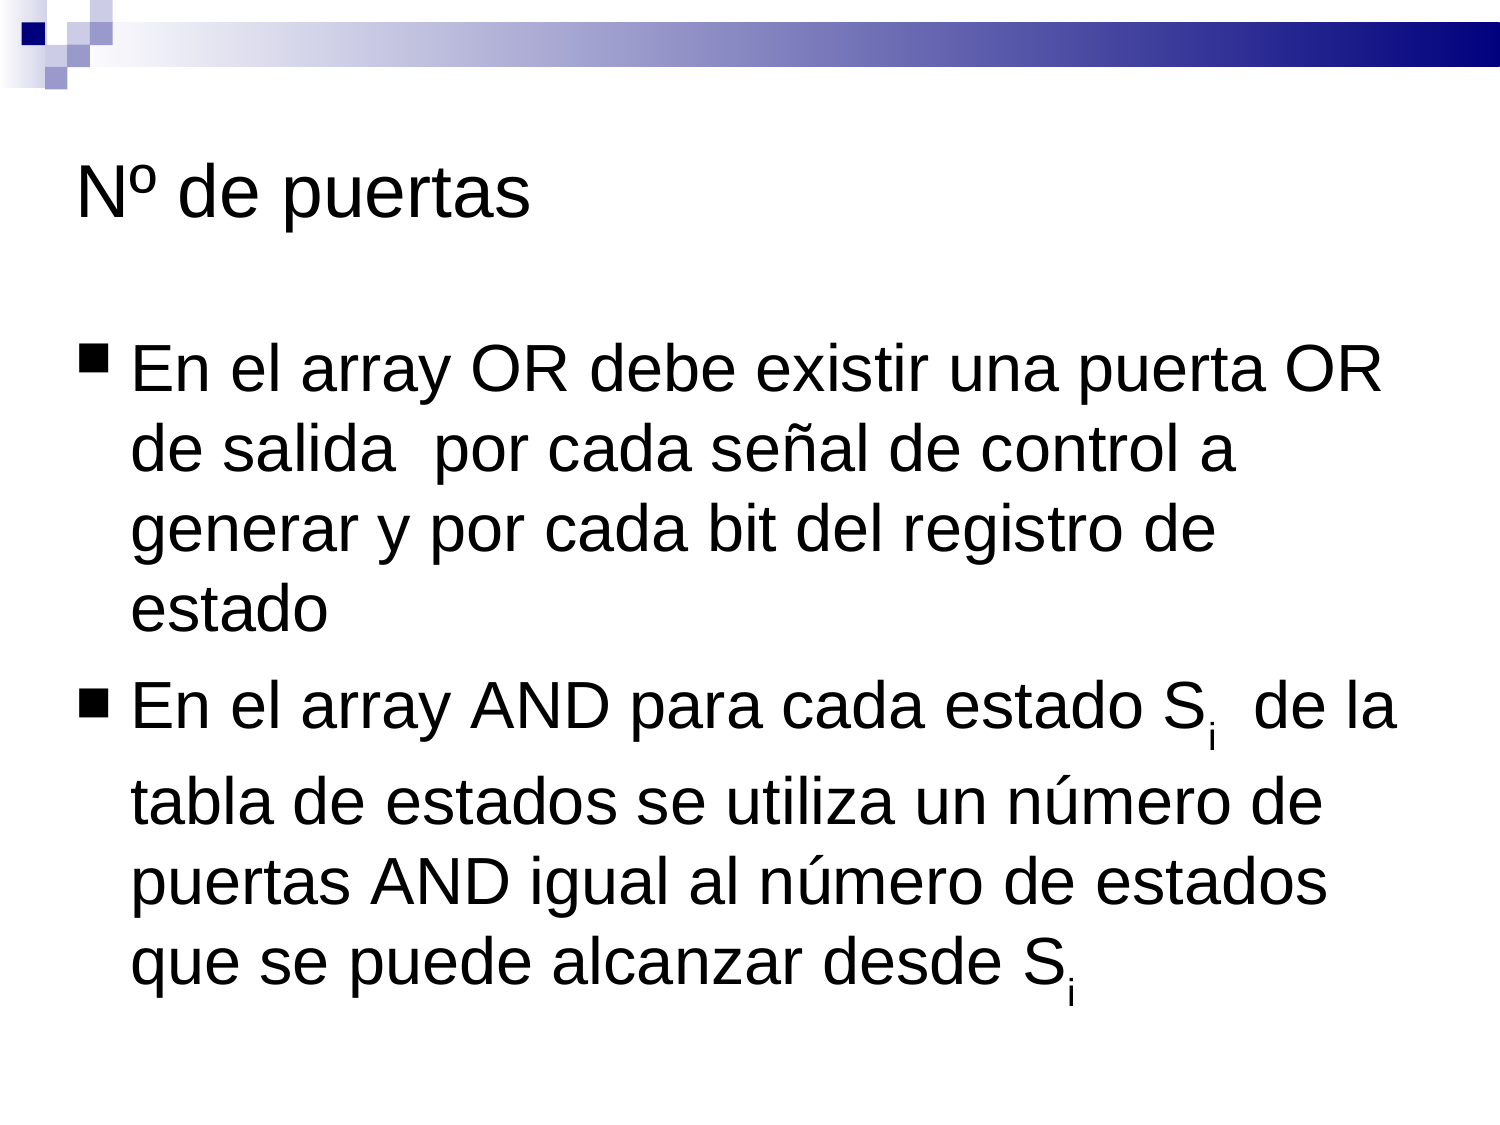

# Nº de puertas
En el array OR debe existir una puerta OR de salida por cada señal de control a generar y por cada bit del registro de estado
En el array AND para cada estado Si de la tabla de estados se utiliza un número de puertas AND igual al número de estados que se puede alcanzar desde Si